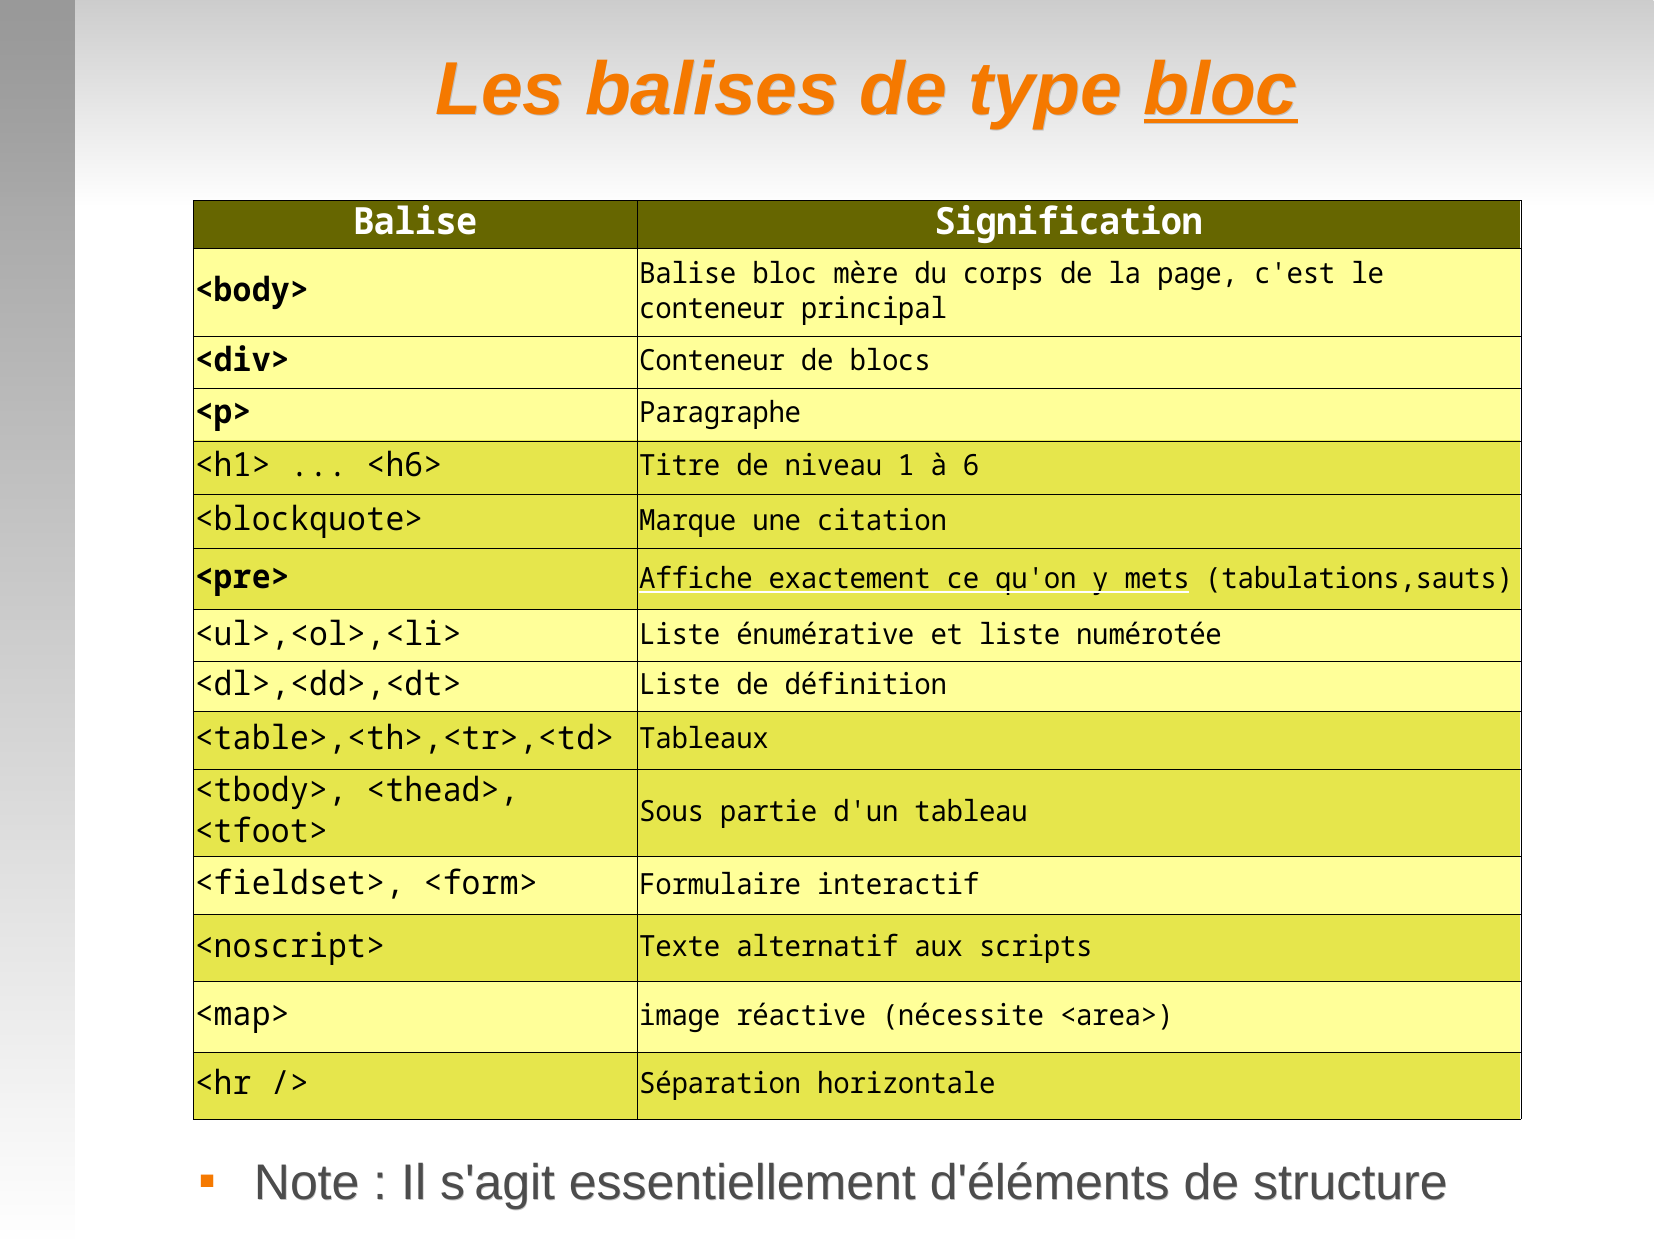

# Les balises de type bloc
Note : Il s'agit essentiellement d'éléments de structure